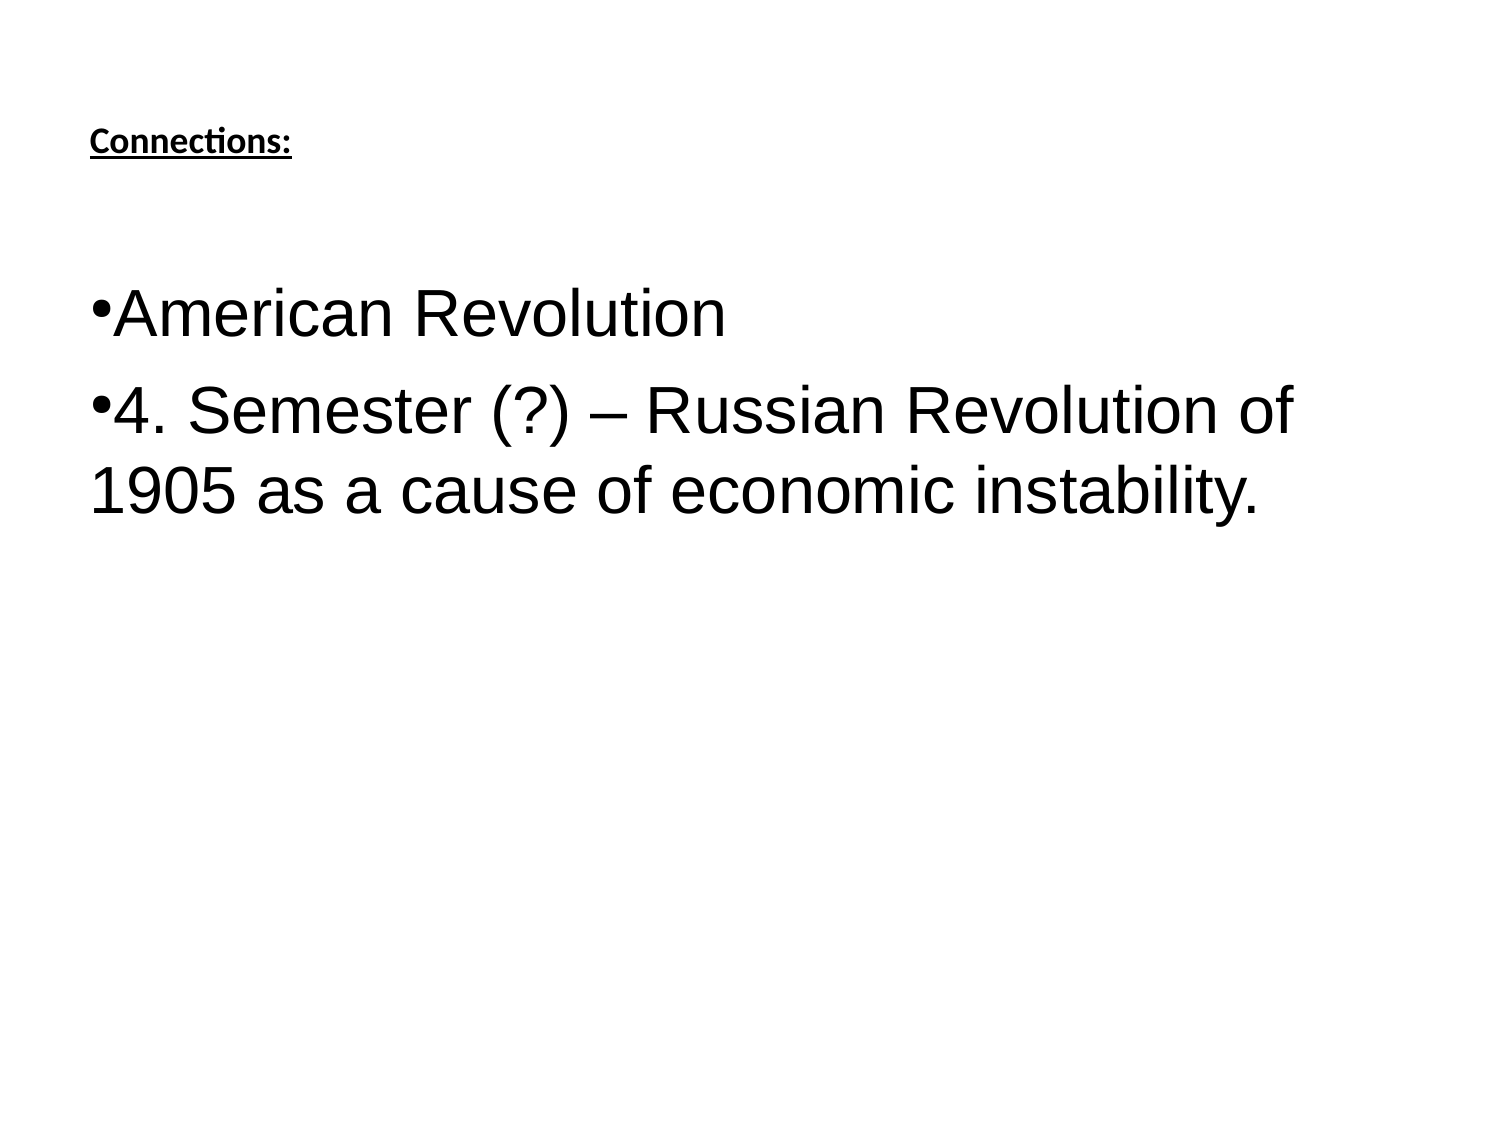

# Connections:
American Revolution
4. Semester (?) – Russian Revolution of 1905 as a cause of economic instability.